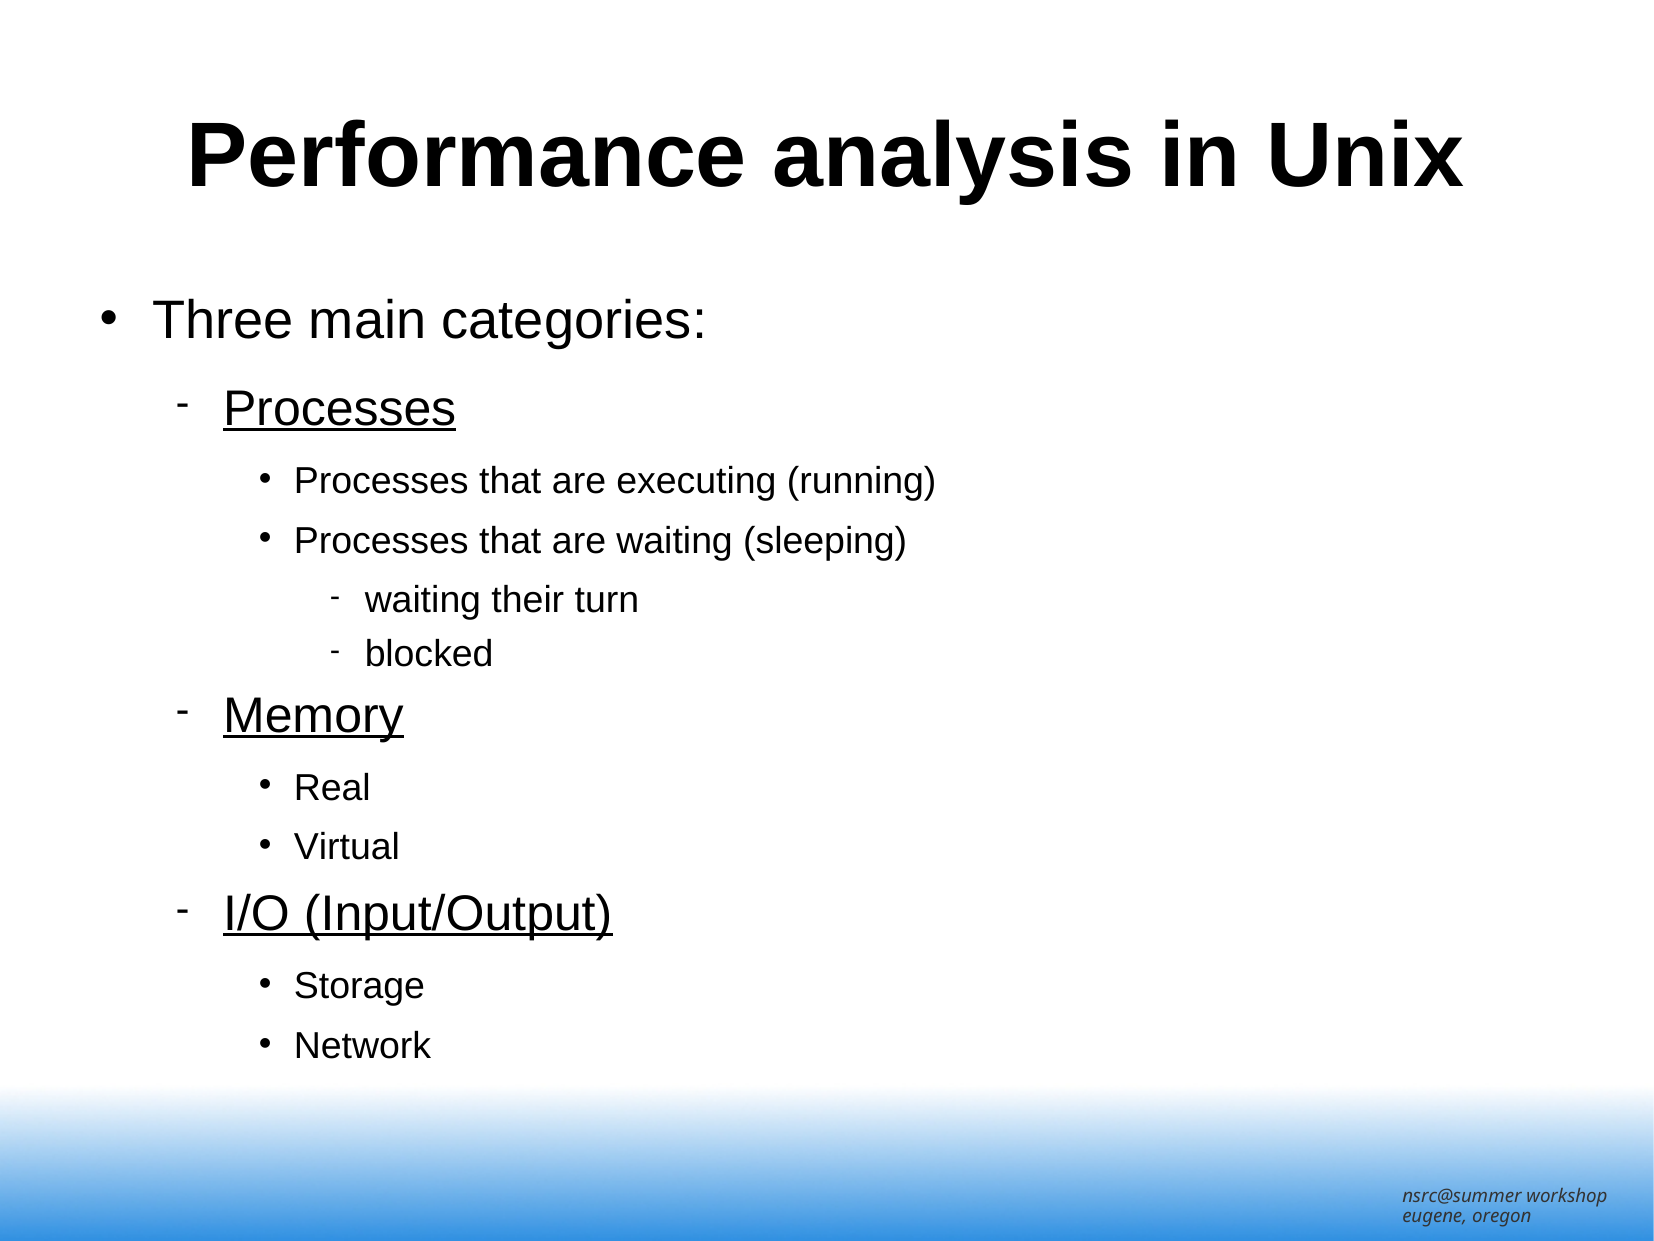

# Performance analysis in Unix
Three main categories:
Processes
Processes that are executing (running)‏
Processes that are waiting (sleeping)‏
waiting their turn
blocked
Memory
Real
Virtual
I/O (Input/Output)‏
Storage
Network